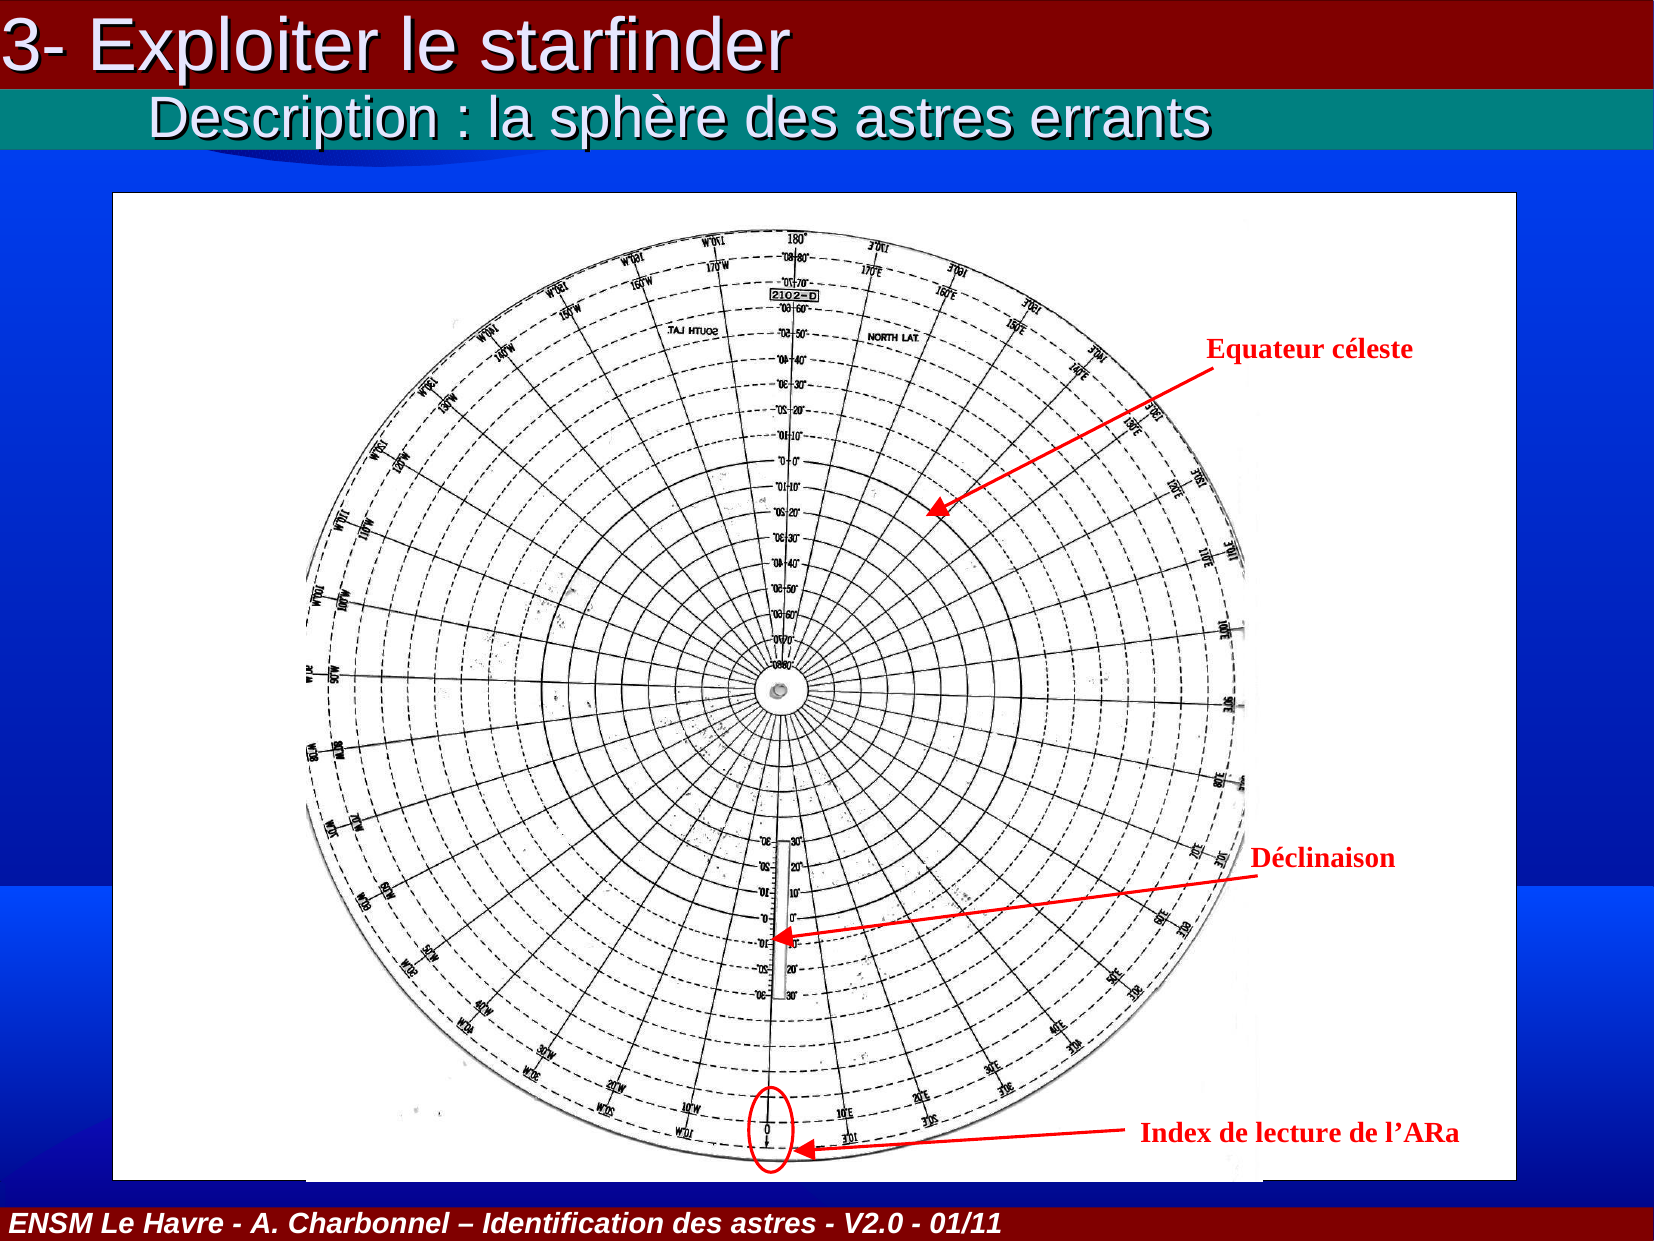

3- Exploiter le starfinder
# Description : la sphère des astres errants
Disque des astres errants
(rouge)
Equateur céleste
Déclinaison
Index de lecture de l’ARa
 ENSM Le Havre - A. Charbonnel – Identification des astres - V2.0 - 01/11